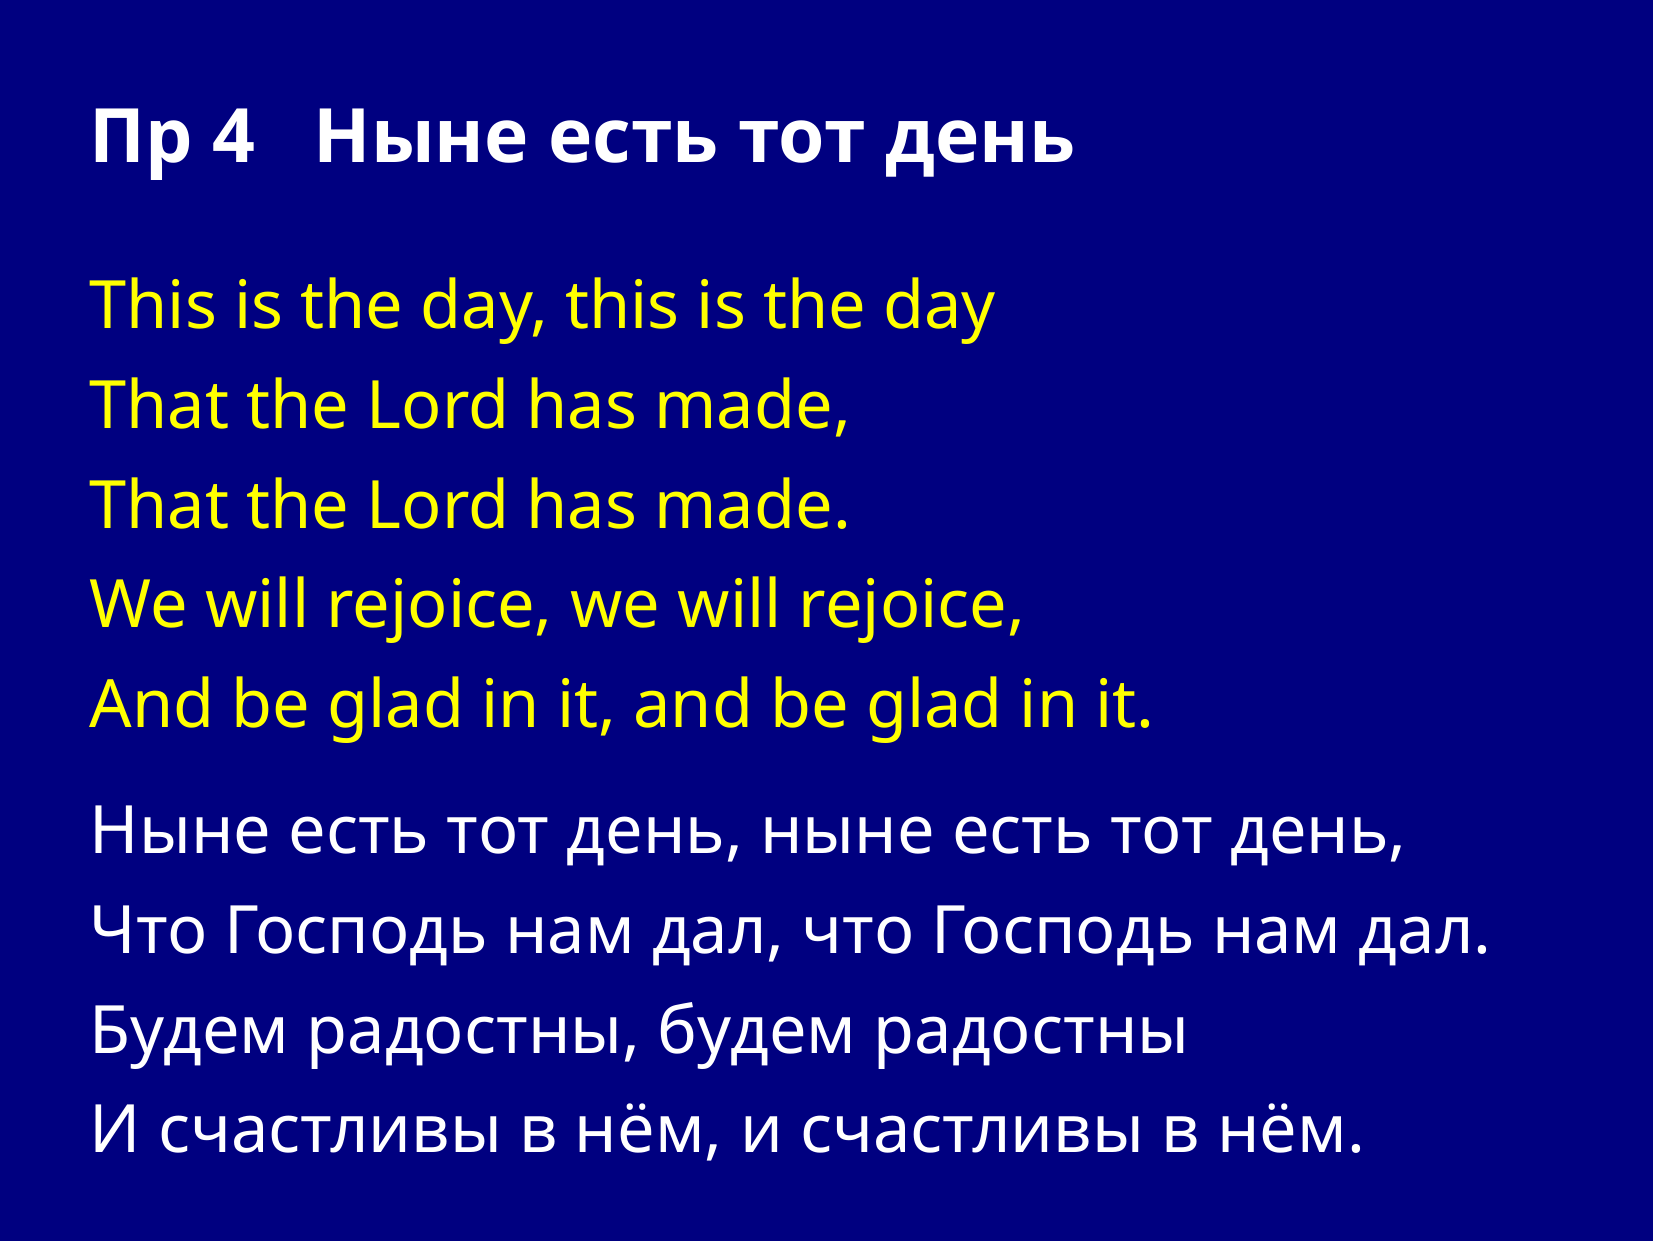

Пр 4 Ныне есть тот день
This is the day, this is the day
That the Lord has made,
That the Lord has made.
We will rejoice, we will rejoice,
And be glad in it, and be glad in it.
Ныне есть тот день, ныне есть тот день,
Что Господь нам дал, что Господь нам дал.
Будем радостны, будем радостны
И счастливы в нём, и счастливы в нём.